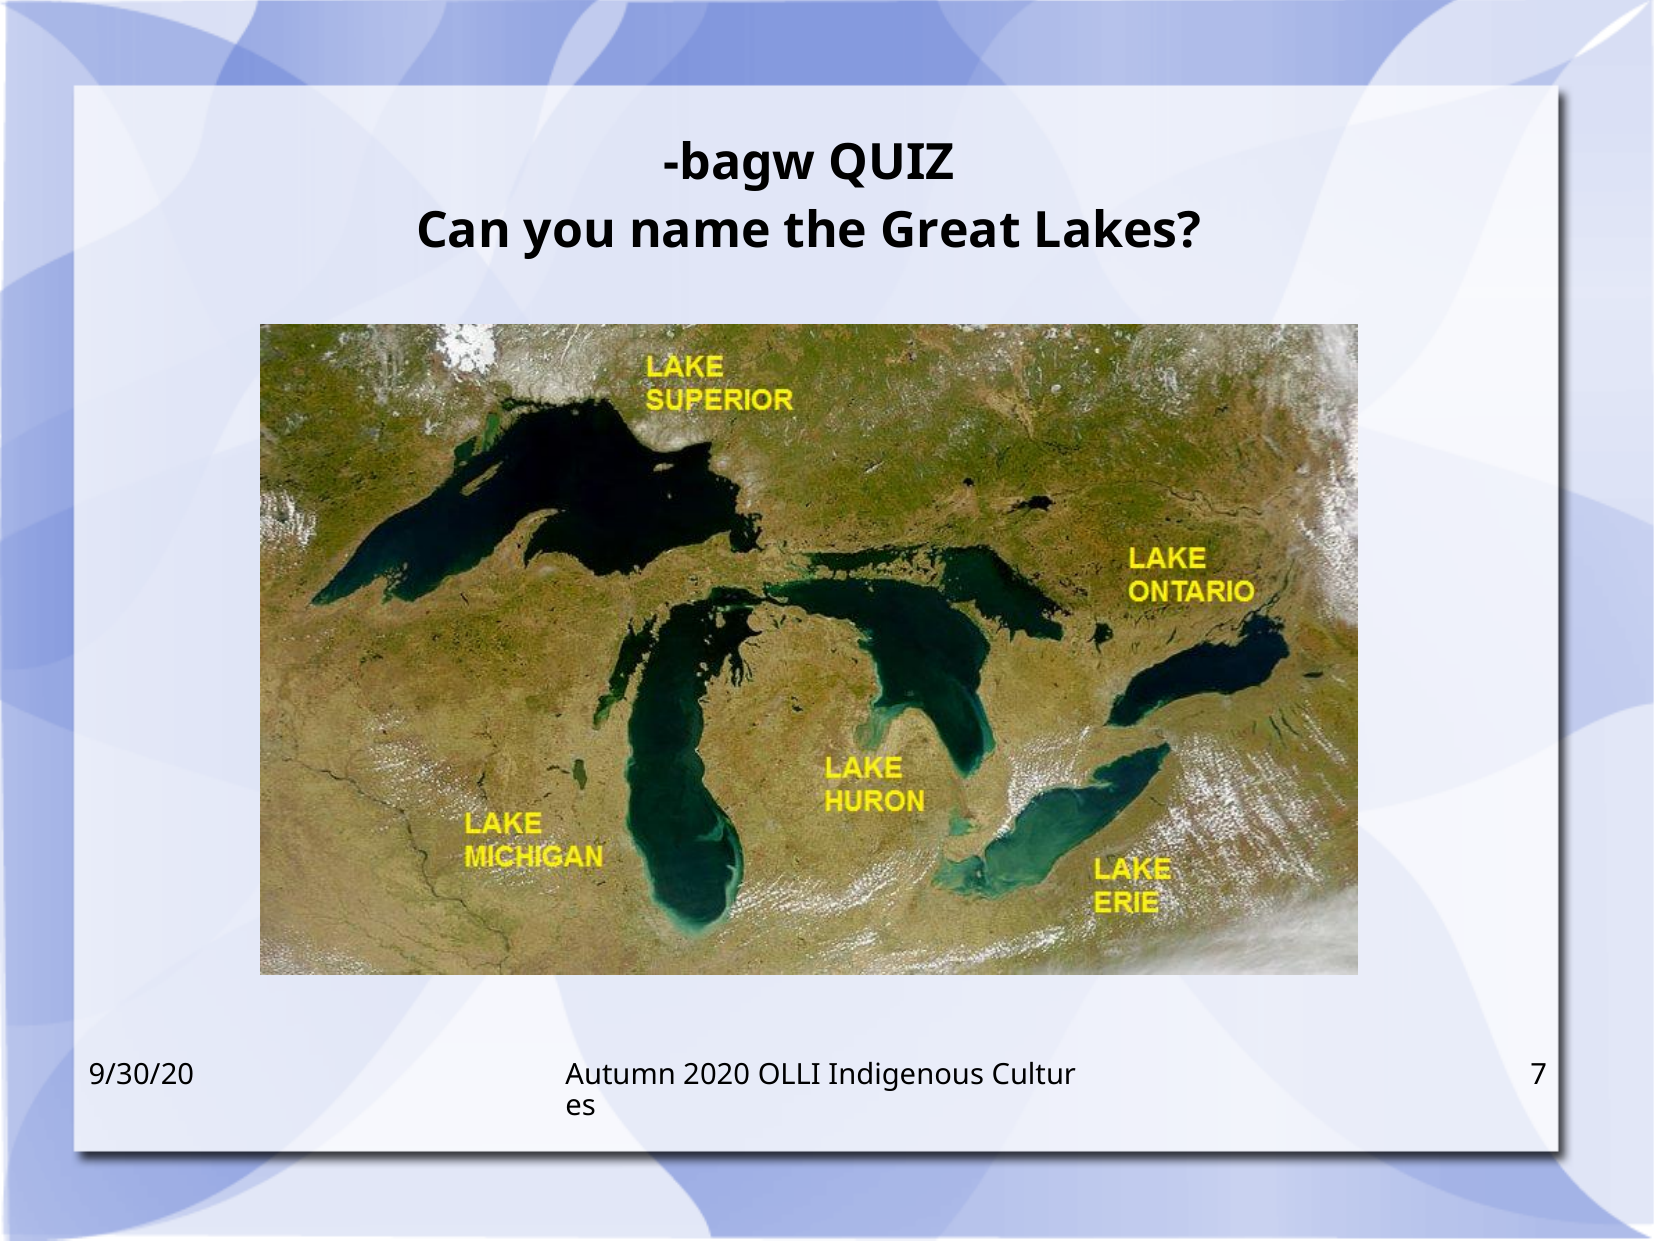

# -bagw QUIZ Can you name the Great Lakes?
9/30/20
Autumn 2020 OLLI Indigenous Cultures
7